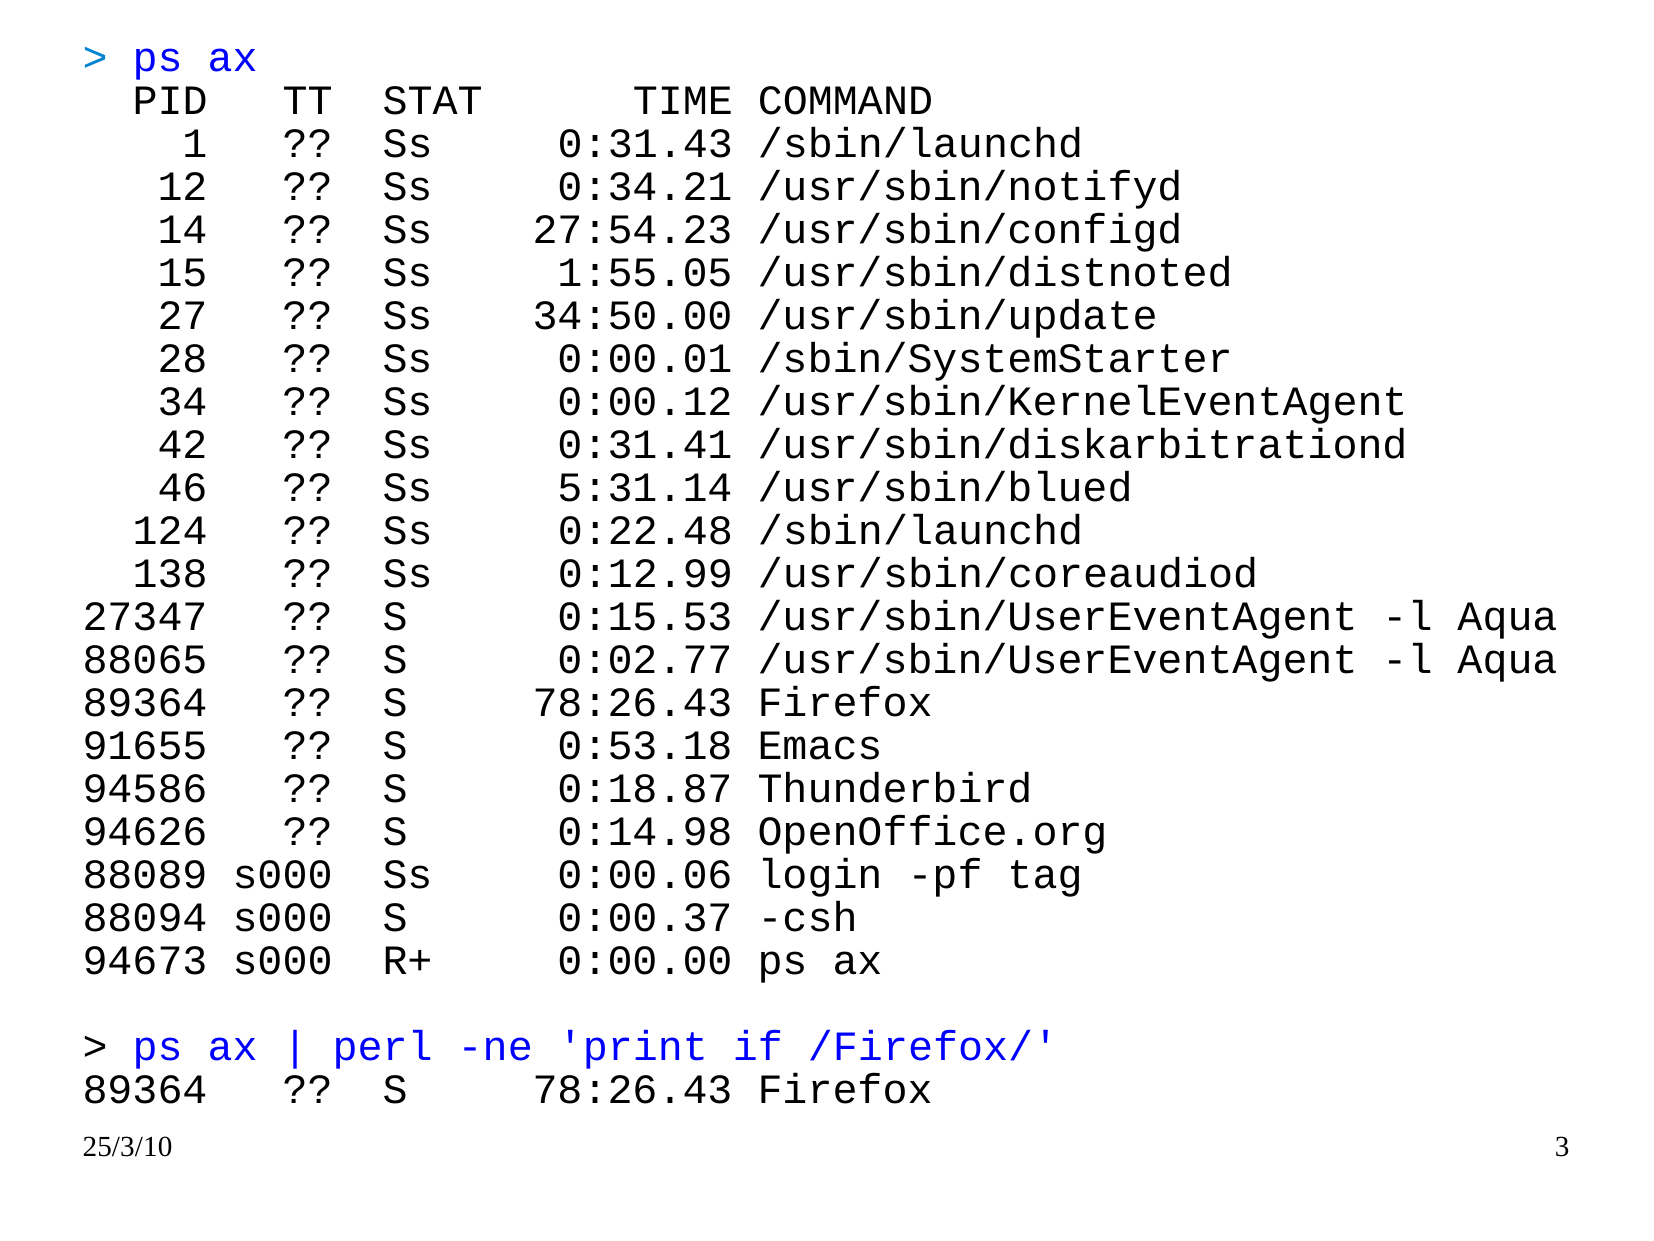

# > ps ax
 PID TT STAT TIME COMMAND
 1 ?? Ss 0:31.43 /sbin/launchd
 12 ?? Ss 0:34.21 /usr/sbin/notifyd
 14 ?? Ss 27:54.23 /usr/sbin/configd
 15 ?? Ss 1:55.05 /usr/sbin/distnoted
 27 ?? Ss 34:50.00 /usr/sbin/update
 28 ?? Ss 0:00.01 /sbin/SystemStarter
 34 ?? Ss 0:00.12 /usr/sbin/KernelEventAgent
 42 ?? Ss 0:31.41 /usr/sbin/diskarbitrationd
 46 ?? Ss 5:31.14 /usr/sbin/blued
 124 ?? Ss 0:22.48 /sbin/launchd
 138 ?? Ss 0:12.99 /usr/sbin/coreaudiod
27347 ?? S 0:15.53 /usr/sbin/UserEventAgent -l Aqua
88065 ?? S 0:02.77 /usr/sbin/UserEventAgent -l Aqua
89364 ?? S 78:26.43 Firefox
91655 ?? S 0:53.18 Emacs
94586 ?? S 0:18.87 Thunderbird
94626 ?? S 0:14.98 OpenOffice.org
88089 s000 Ss 0:00.06 login -pf tag
88094 s000 S 0:00.37 -csh
94673 s000 R+ 0:00.00 ps ax
> ps ax | perl -ne 'print if /Firefox/'
89364 ?? S 78:26.43 Firefox
3